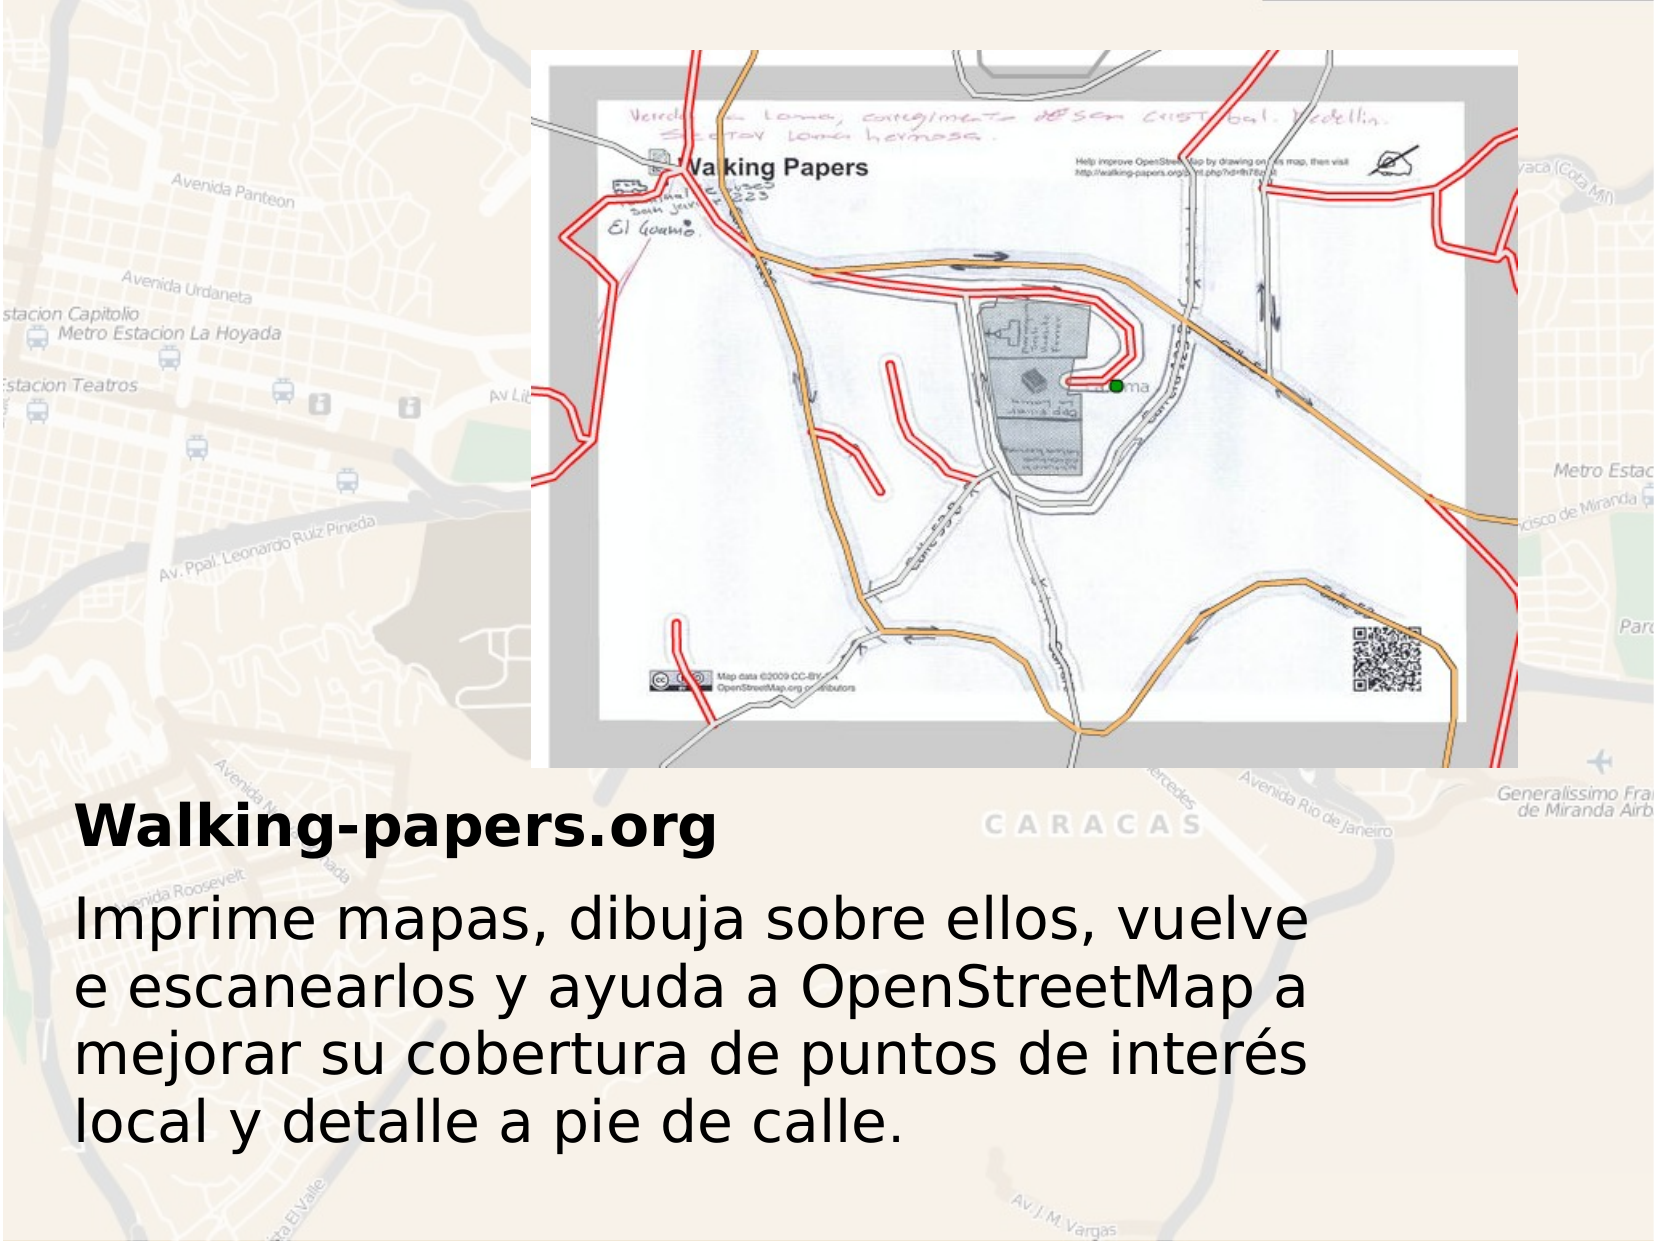

Walking-papers.org
Imprime mapas, dibuja sobre ellos, vuelve e escanearlos y ayuda a OpenStreetMap a mejorar su cobertura de puntos de interés local y detalle a pie de calle.